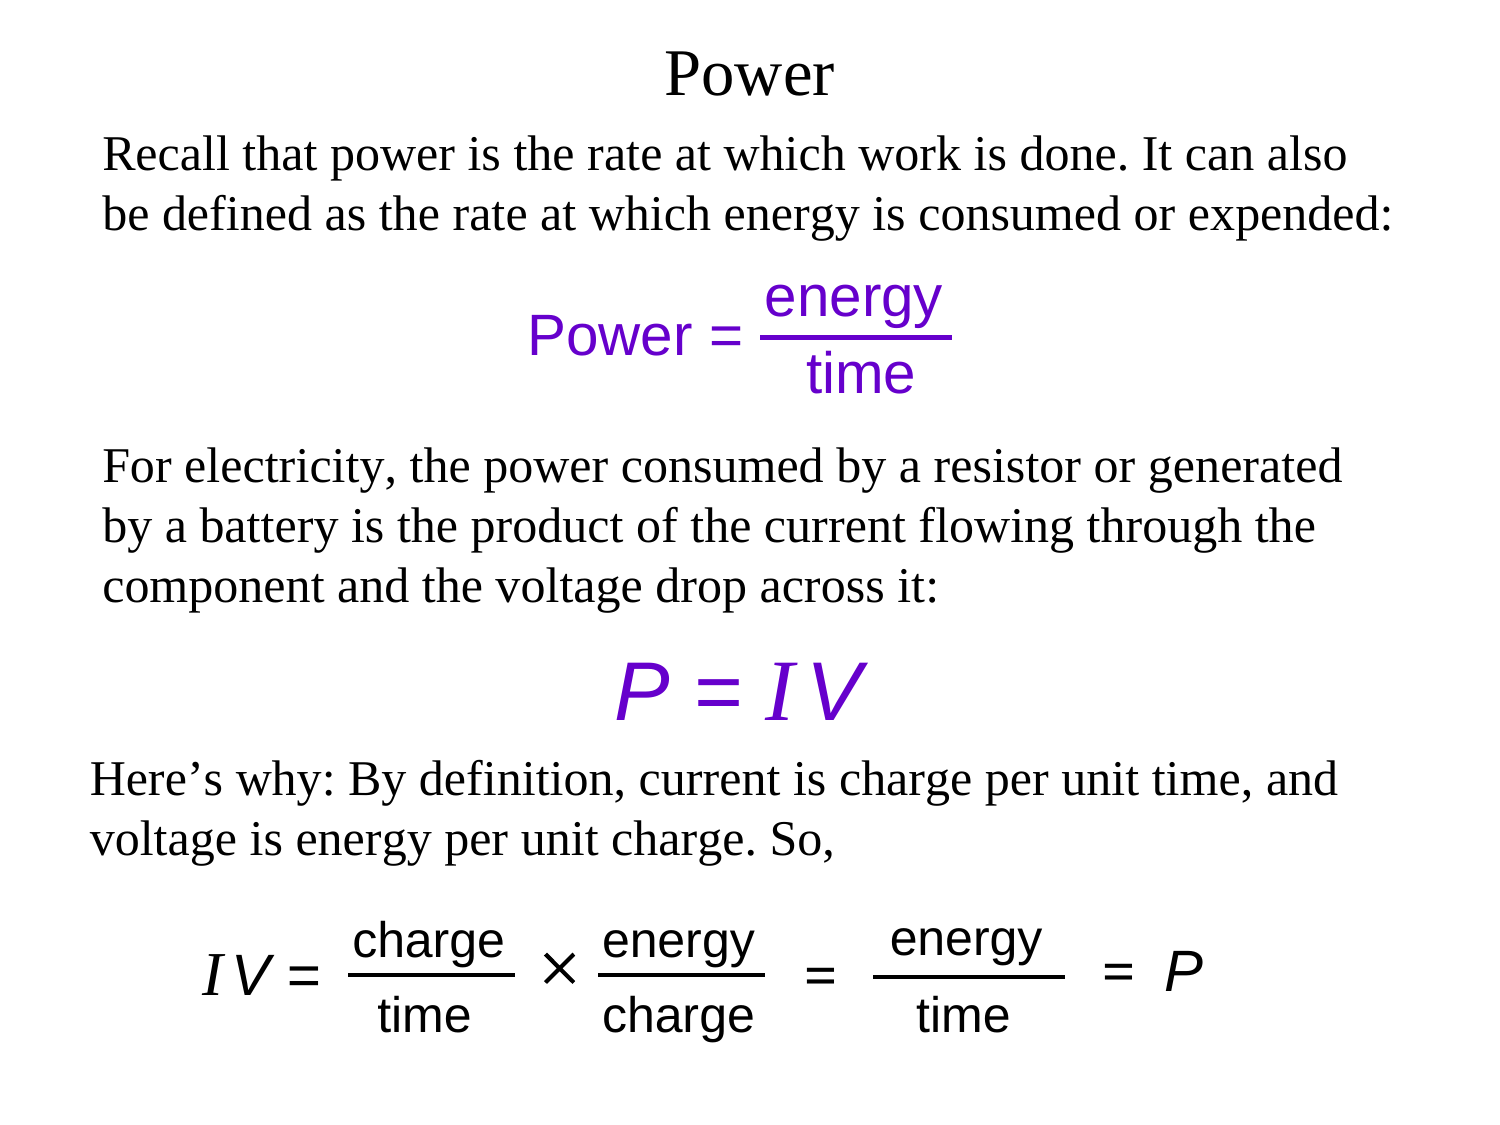

# Power
Recall that power is the rate at which work is done. It can also be defined as the rate at which energy is consumed or expended:
energy
Power =
 time
For electricity, the power consumed by a resistor or generated by a battery is the product of the current flowing through the component and the voltage drop across it:
P = I V
Here’s why: By definition, current is charge per unit time, and voltage is energy per unit charge. So,
energy
charge
energy
I V =

= P
=
time
charge
 time